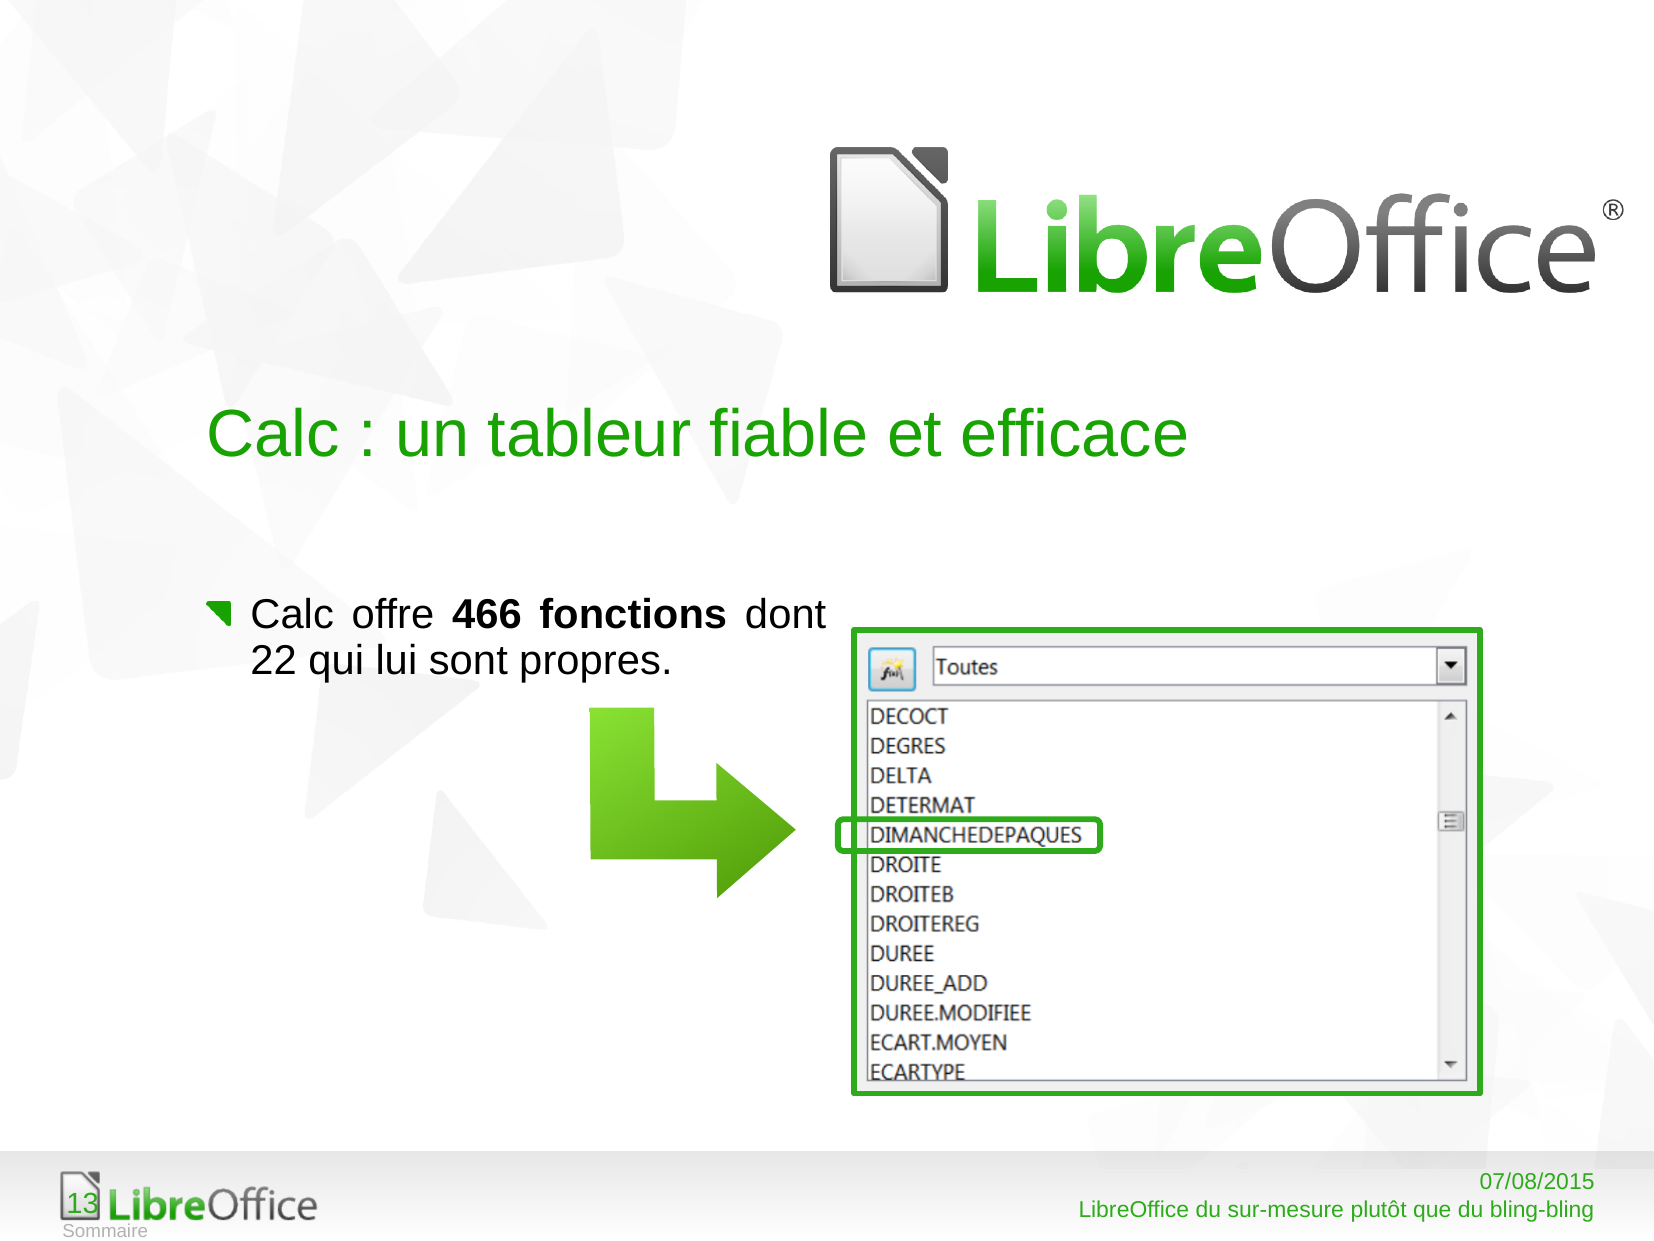

# Calc : un tableur fiable et efficace
Calc offre 466 fonctions dont 22 qui lui sont propres.
07/08/2015
13
LibreOffice du sur-mesure plutôt que du bling-bling